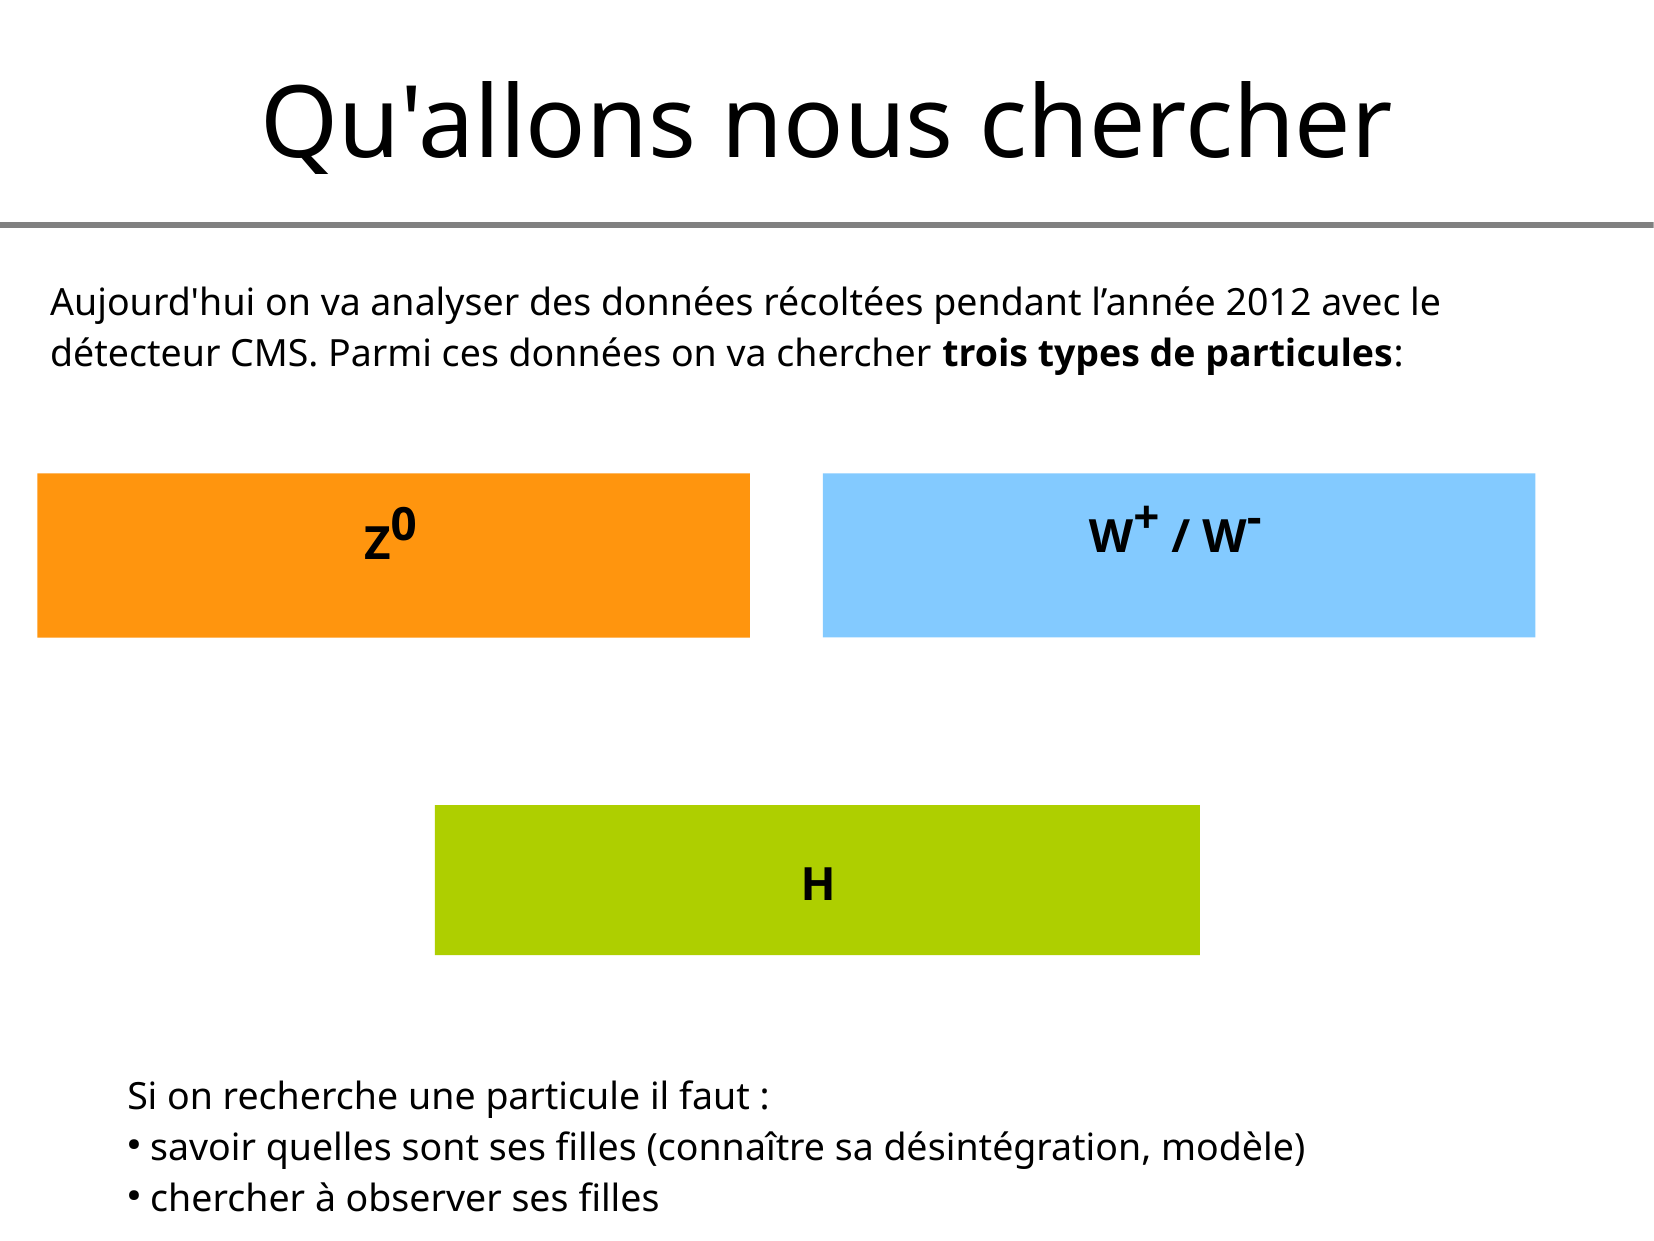

Qu'allons nous chercher
Aujourd'hui on va analyser des données récoltées pendant l’année 2012 avec le détecteur CMS. Parmi ces données on va chercher trois types de particules:
W+ / W-
Z0
H
Si on recherche une particule il faut :
 savoir quelles sont ses filles (connaître sa désintégration, modèle)
 chercher à observer ses filles